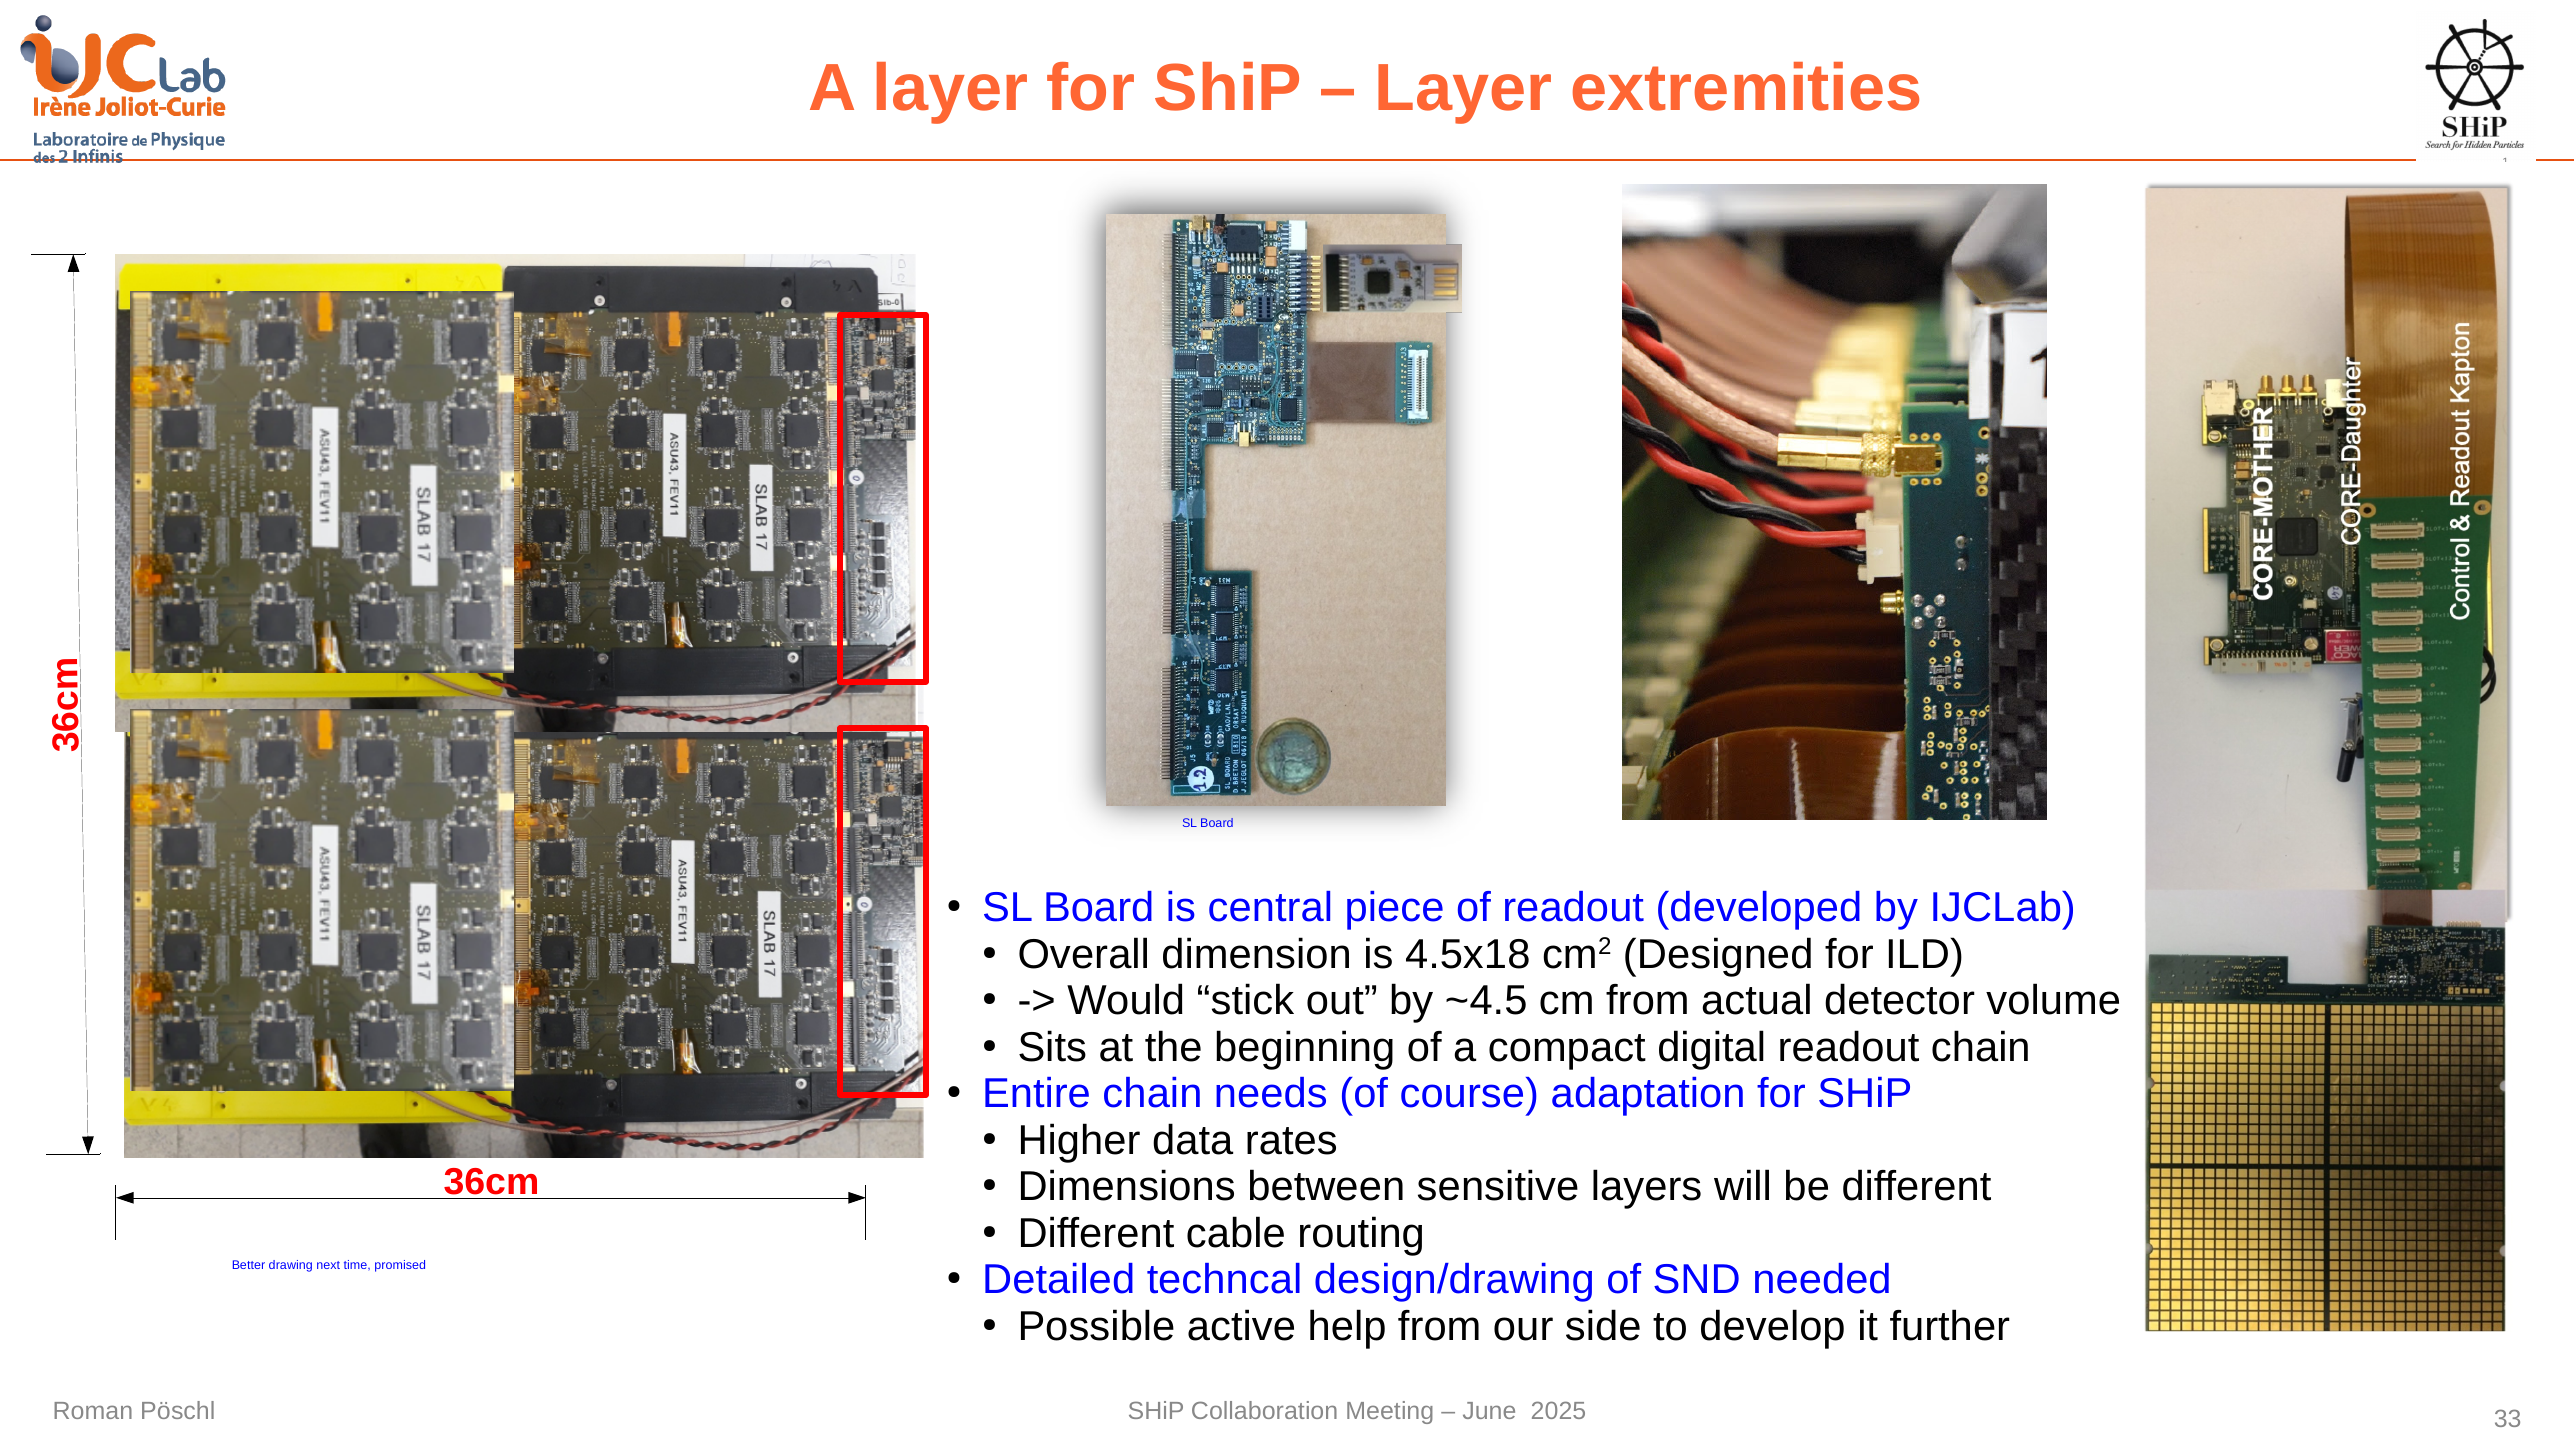

# A layer for ShiP – Layer extremities
SL Board
SL Board is central piece of readout (developed by IJCLab)
Overall dimension is 4.5x18 cm2 (Designed for ILD)
-> Would “stick out” by ~4.5 cm from actual detector volume
Sits at the beginning of a compact digital readout chain
Entire chain needs (of course) adaptation for SHiP
Higher data rates
Dimensions between sensitive layers will be different
Different cable routing
Detailed techncal design/drawing of SND needed
Possible active help from our side to develop it further
Better drawing next time, promised